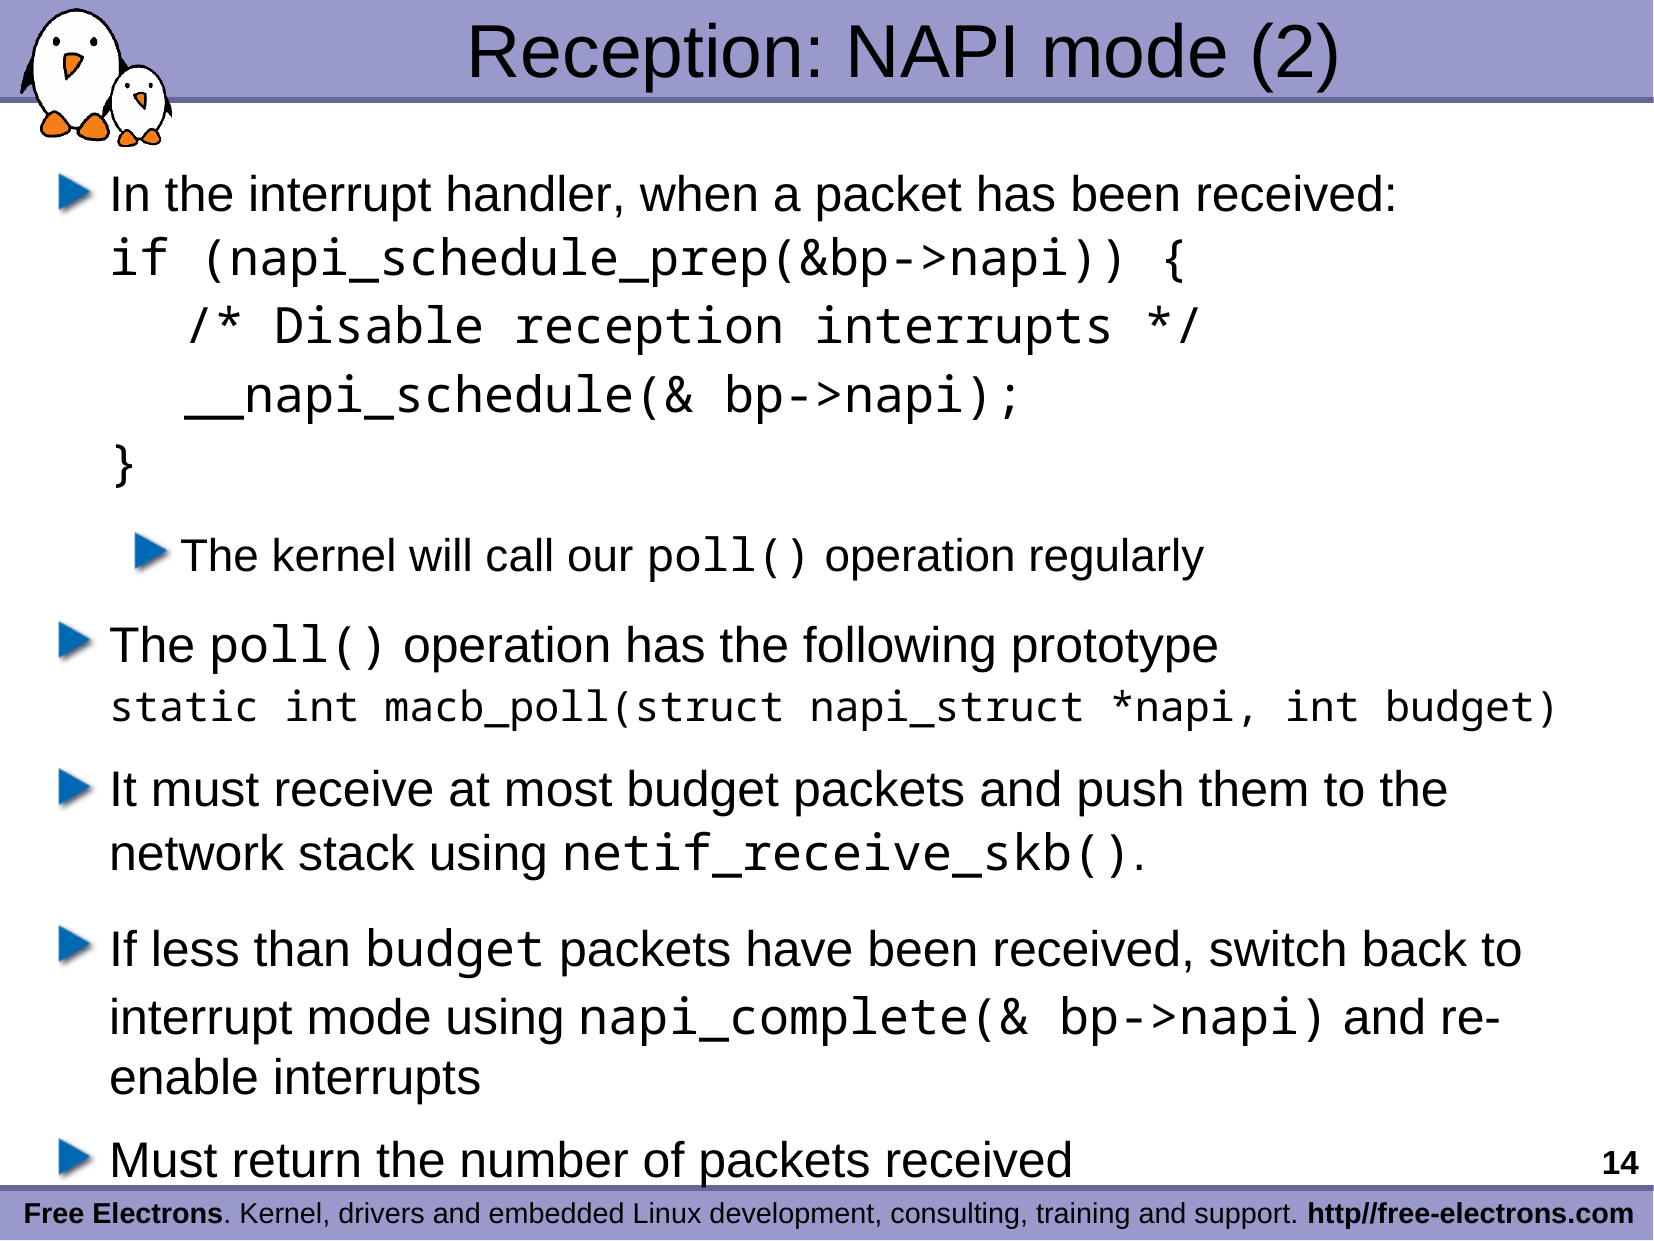

# Reception: NAPI mode (2)
In the interrupt handler, when a packet has been received:
if (napi_schedule_prep(&bp->napi)) {
	/* Disable reception interrupts */
	__napi_schedule(& bp->napi);
}
The kernel will call our poll() operation regularly
The poll() operation has the following prototype
static int macb_poll(struct napi_struct *napi, int budget)
It must receive at most budget packets and push them to the network stack using netif_receive_skb().
If less than budget packets have been received, switch back to interrupt mode using napi_complete(& bp->napi) and re-enable interrupts
Must return the number of packets received